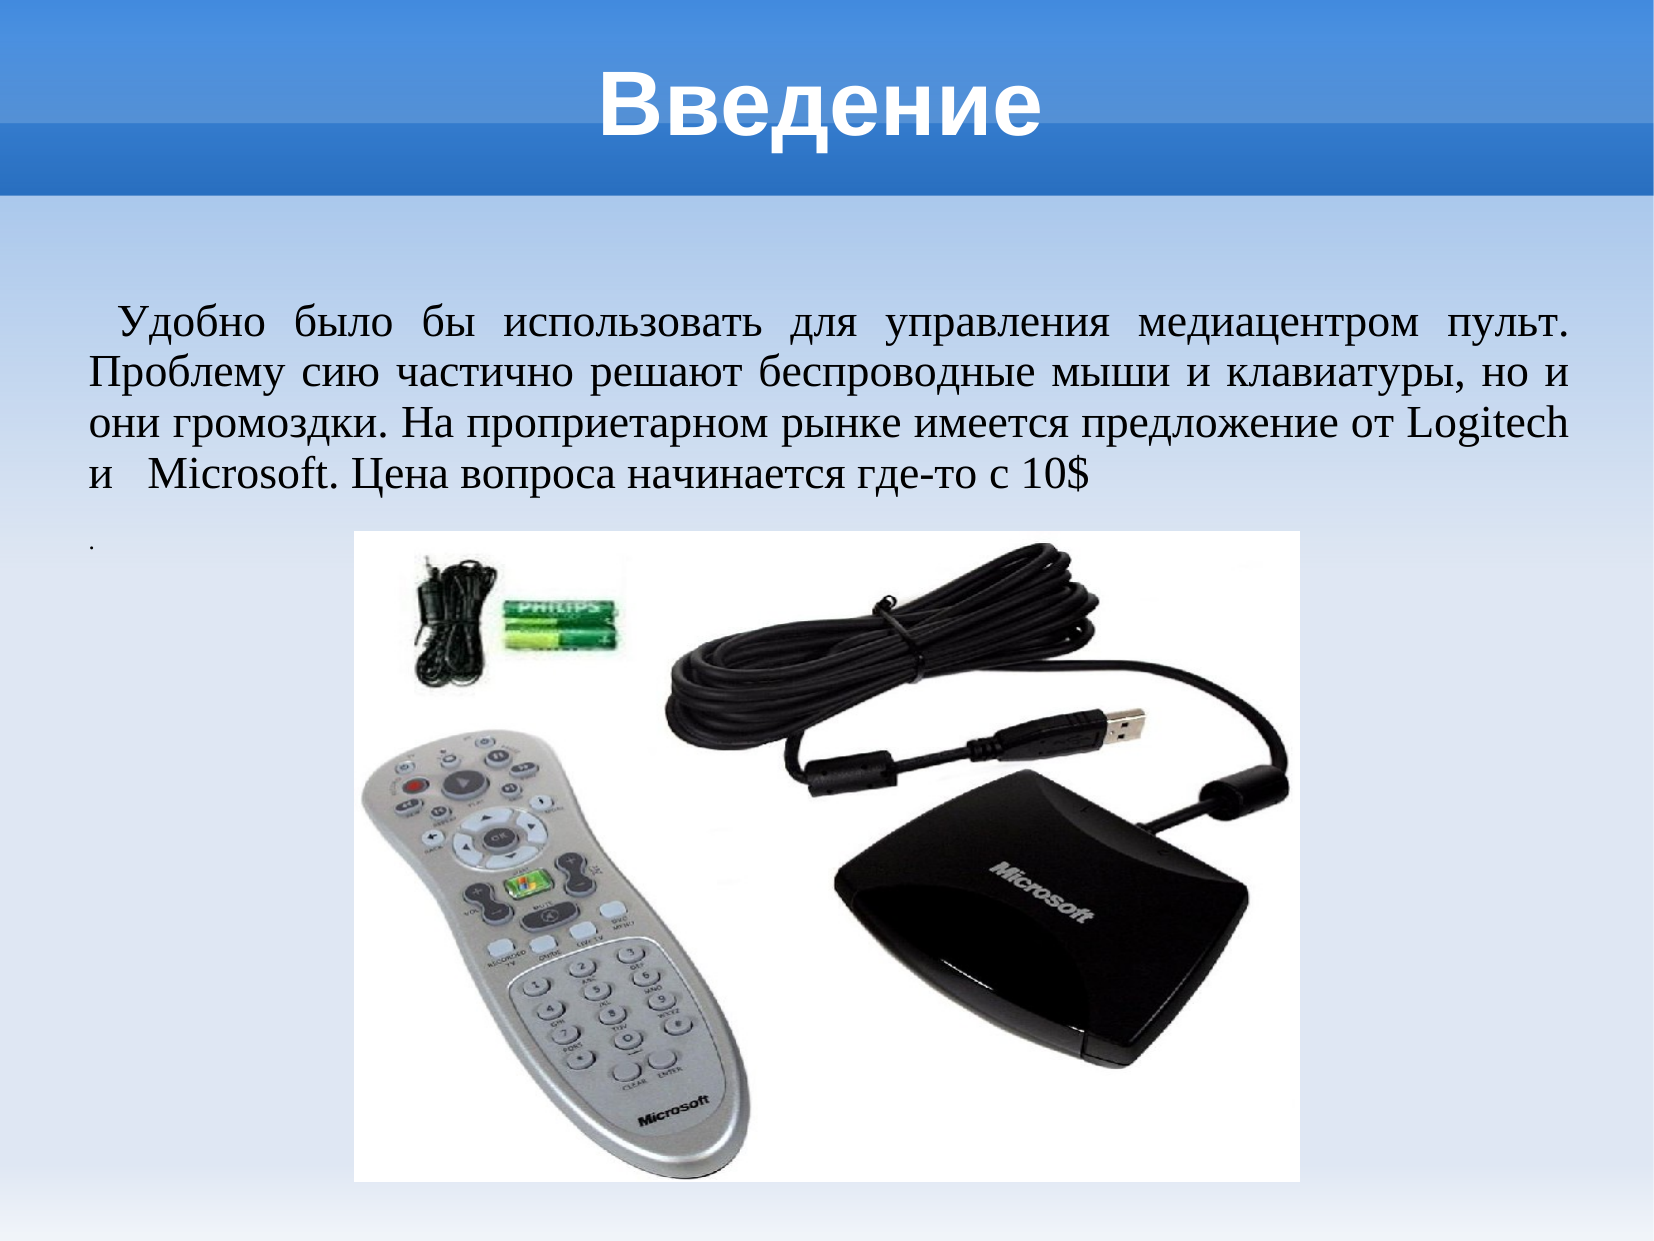

# Введение
 Удобно было бы использовать для управления медиацентром пульт. Проблему сию частично решают беспроводные мыши и клавиатуры, но и они громоздки. На проприетарном рынке имеется предложение от Logitech и Microsoft. Цена вопроса начинается где-то с 10$
.